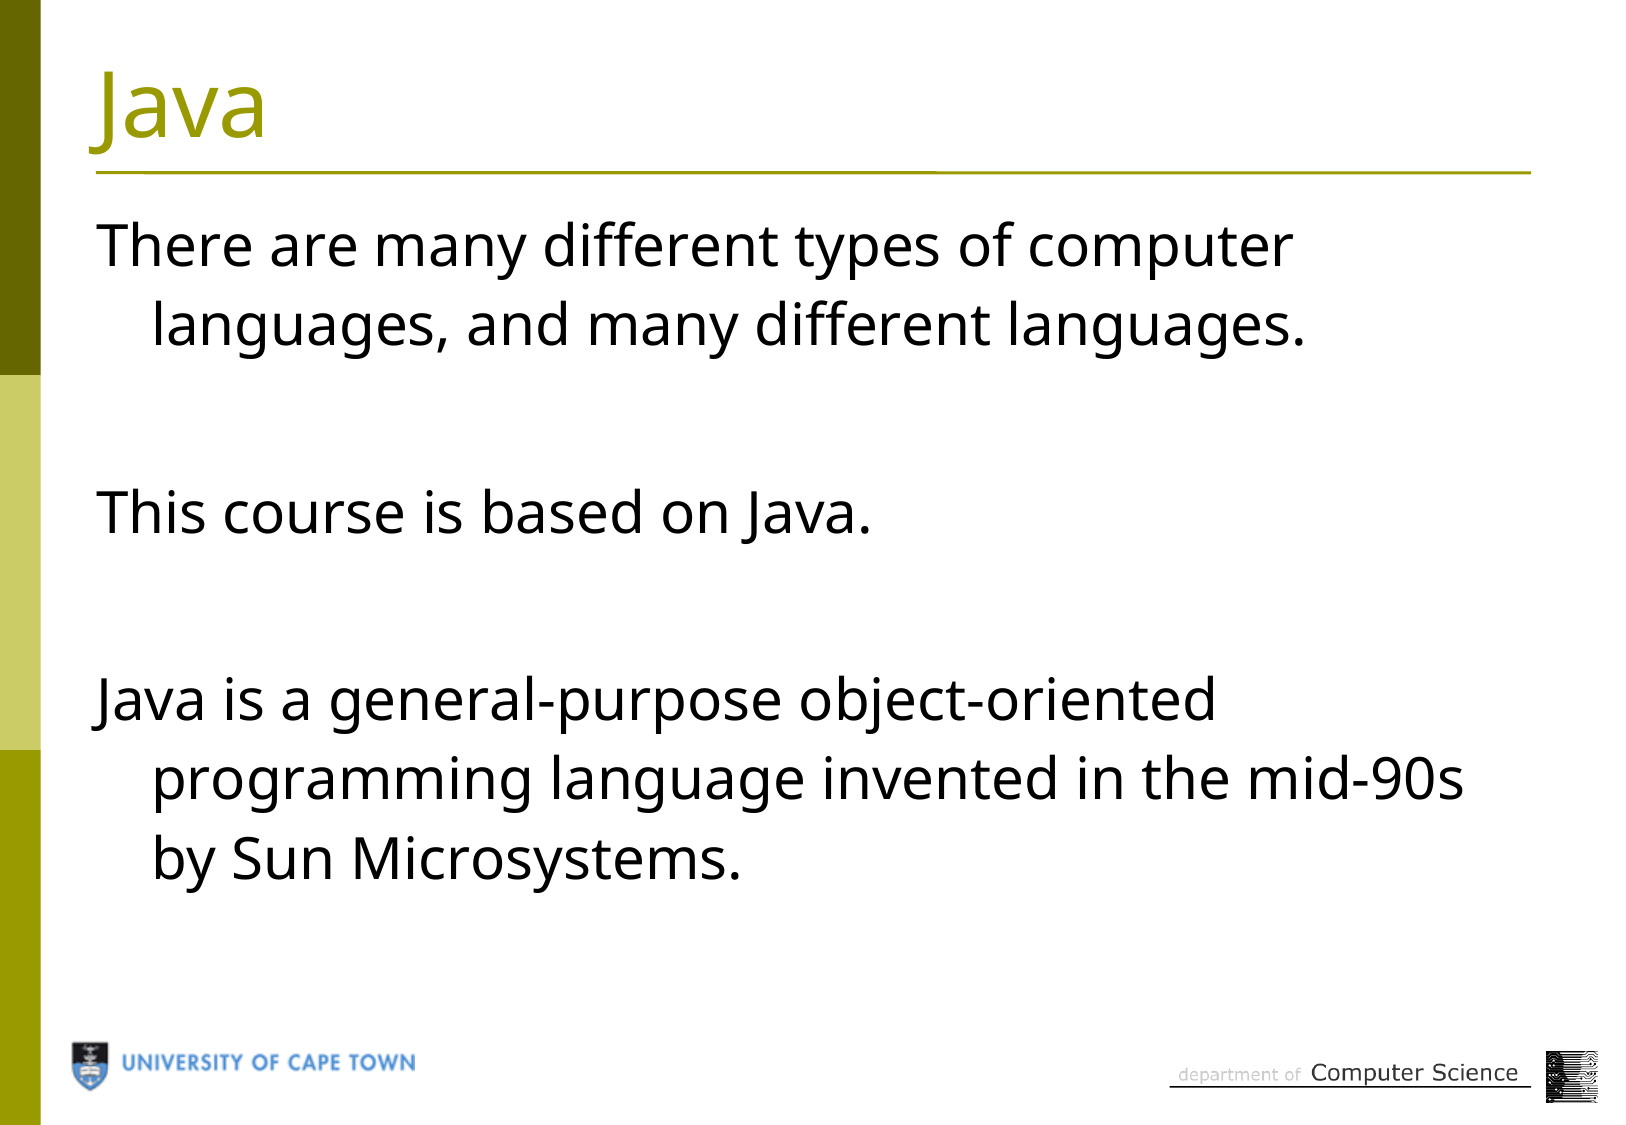

# Java
There are many different types of computer languages, and many different languages.
This course is based on Java.
Java is a general-purpose object-oriented programming language invented in the mid-90s by Sun Microsystems.